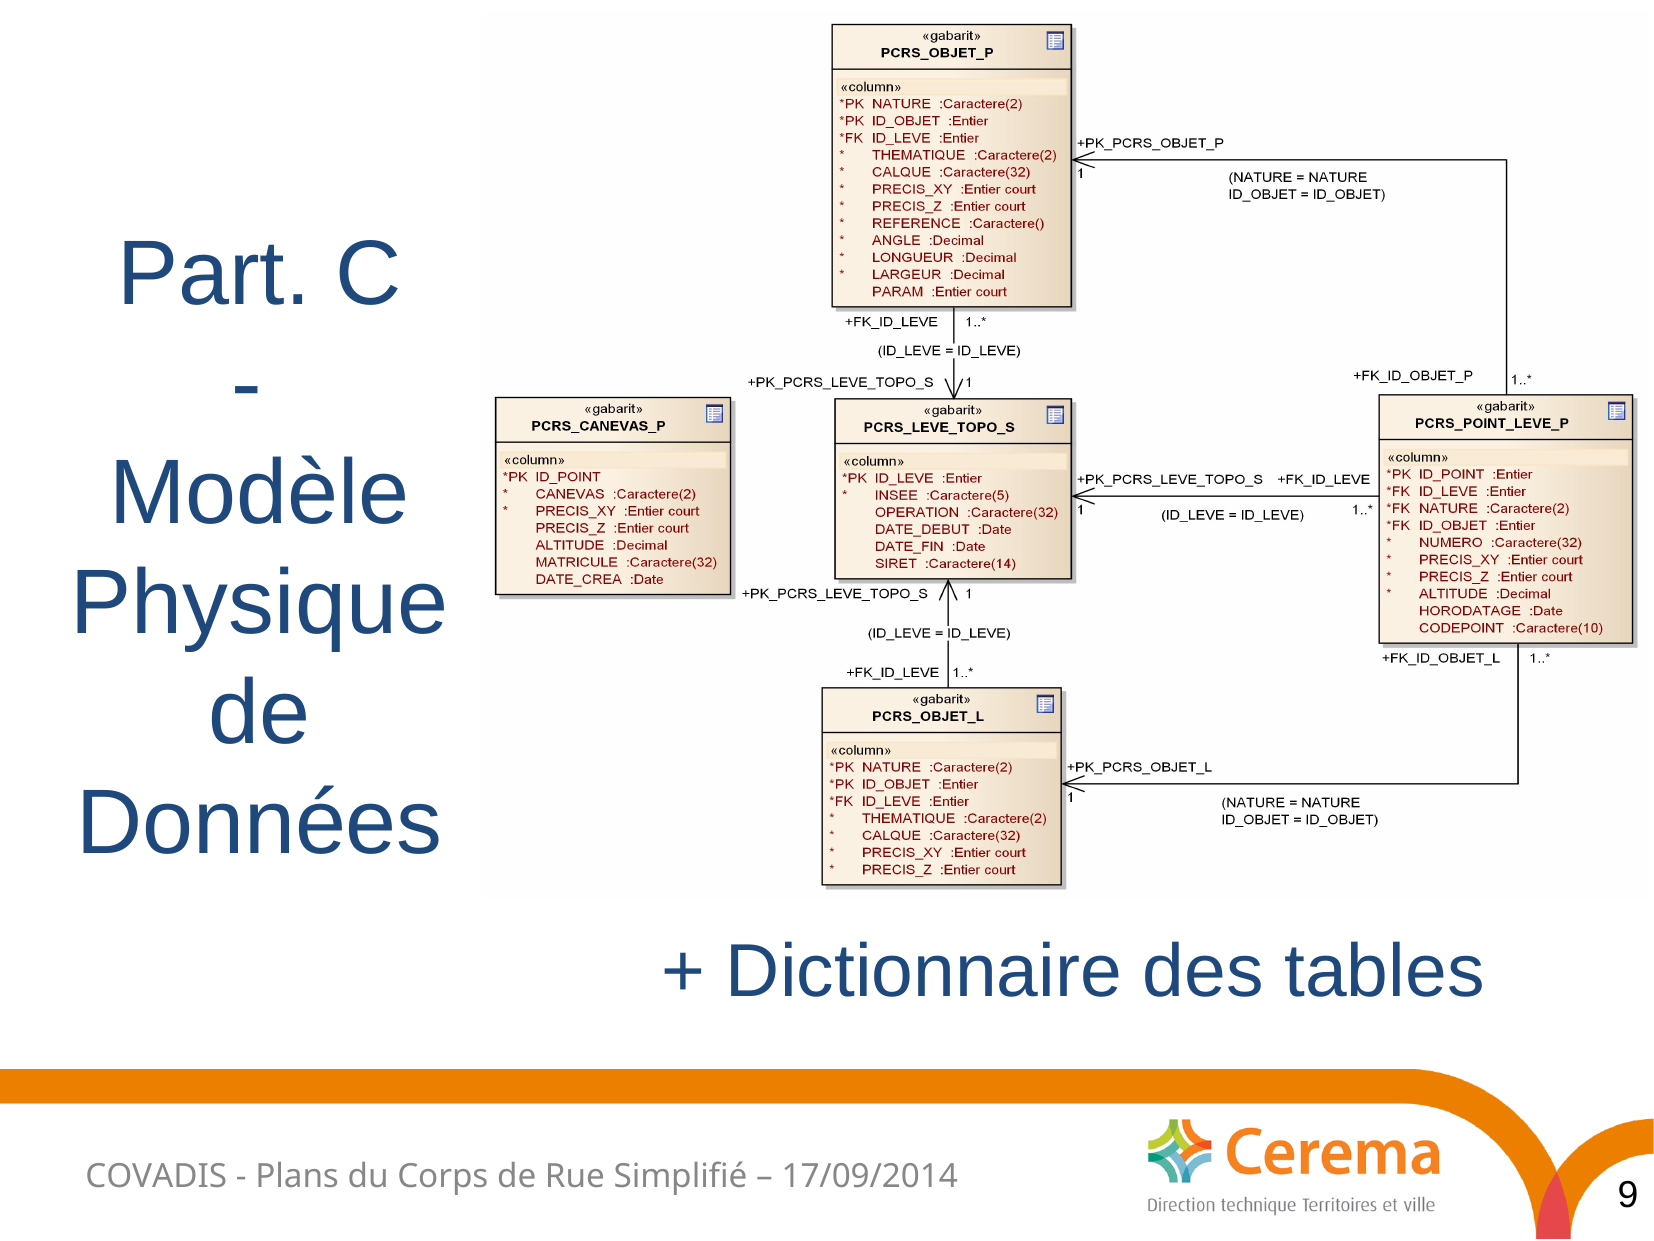

# Part. C - Modèle Physique de Données
+ Dictionnaire des tables